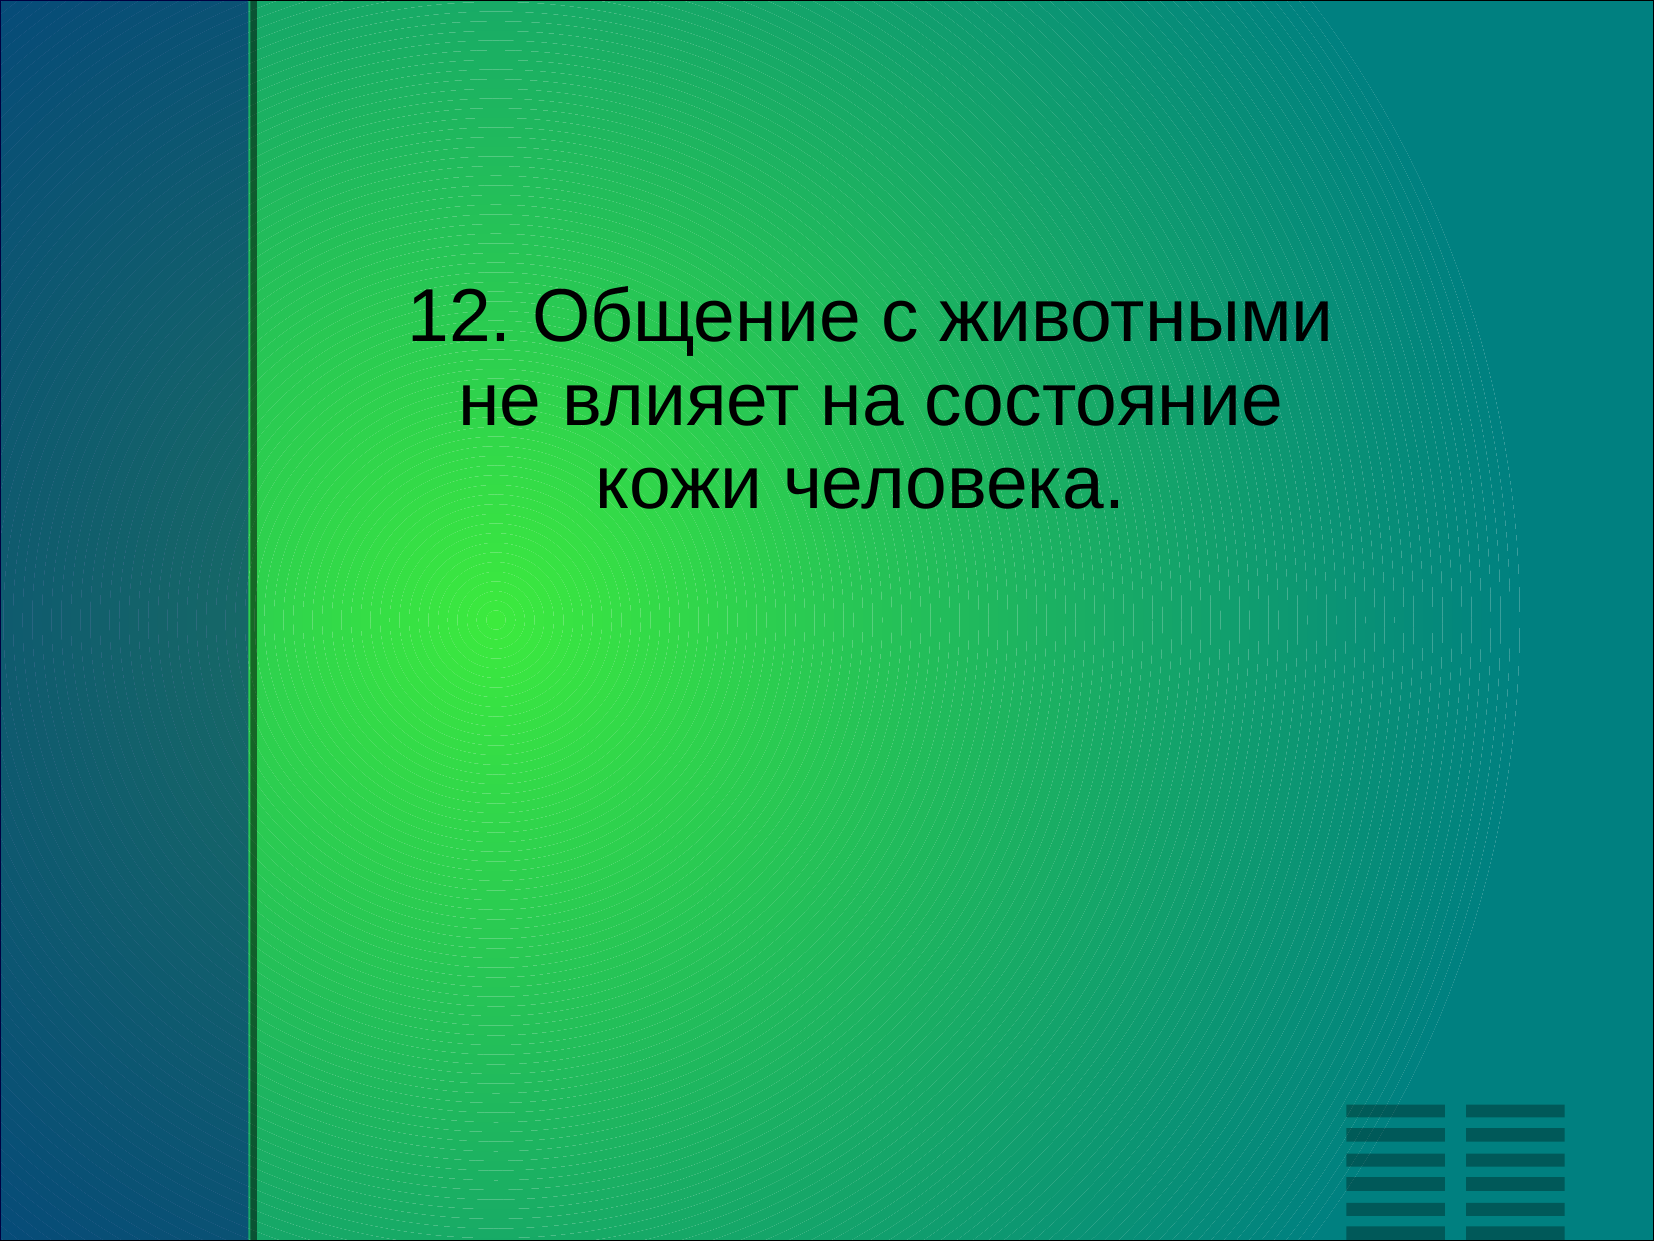

#
12. Общение с животными не влияет на состояние кожи человека.